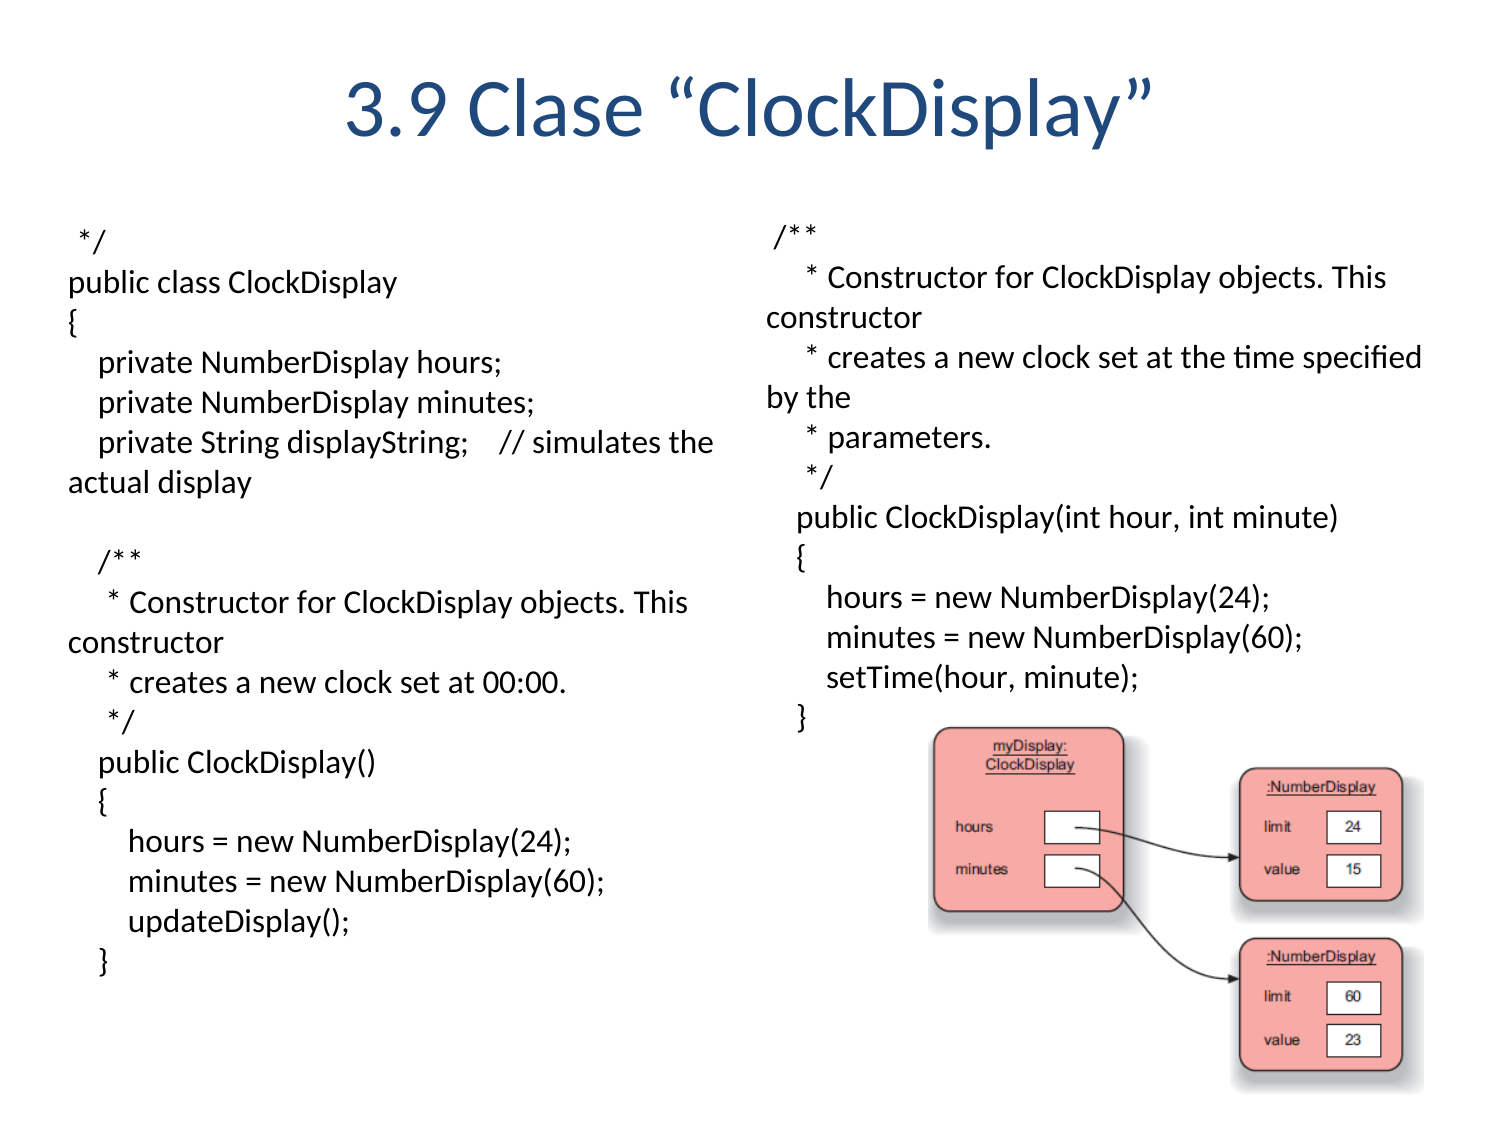

# 3.9 Clase “ClockDisplay”
 */
public class ClockDisplay
{
 private NumberDisplay hours;
 private NumberDisplay minutes;
 private String displayString; // simulates the actual display
 /**
 * Constructor for ClockDisplay objects. This constructor
 * creates a new clock set at 00:00.
 */
 public ClockDisplay()
 {
 hours = new NumberDisplay(24);
 minutes = new NumberDisplay(60);
 updateDisplay();
 }
 /**
 * Constructor for ClockDisplay objects. This constructor
 * creates a new clock set at the time specified by the
 * parameters.
 */
 public ClockDisplay(int hour, int minute)
 {
 hours = new NumberDisplay(24);
 minutes = new NumberDisplay(60);
 setTime(hour, minute);
 }